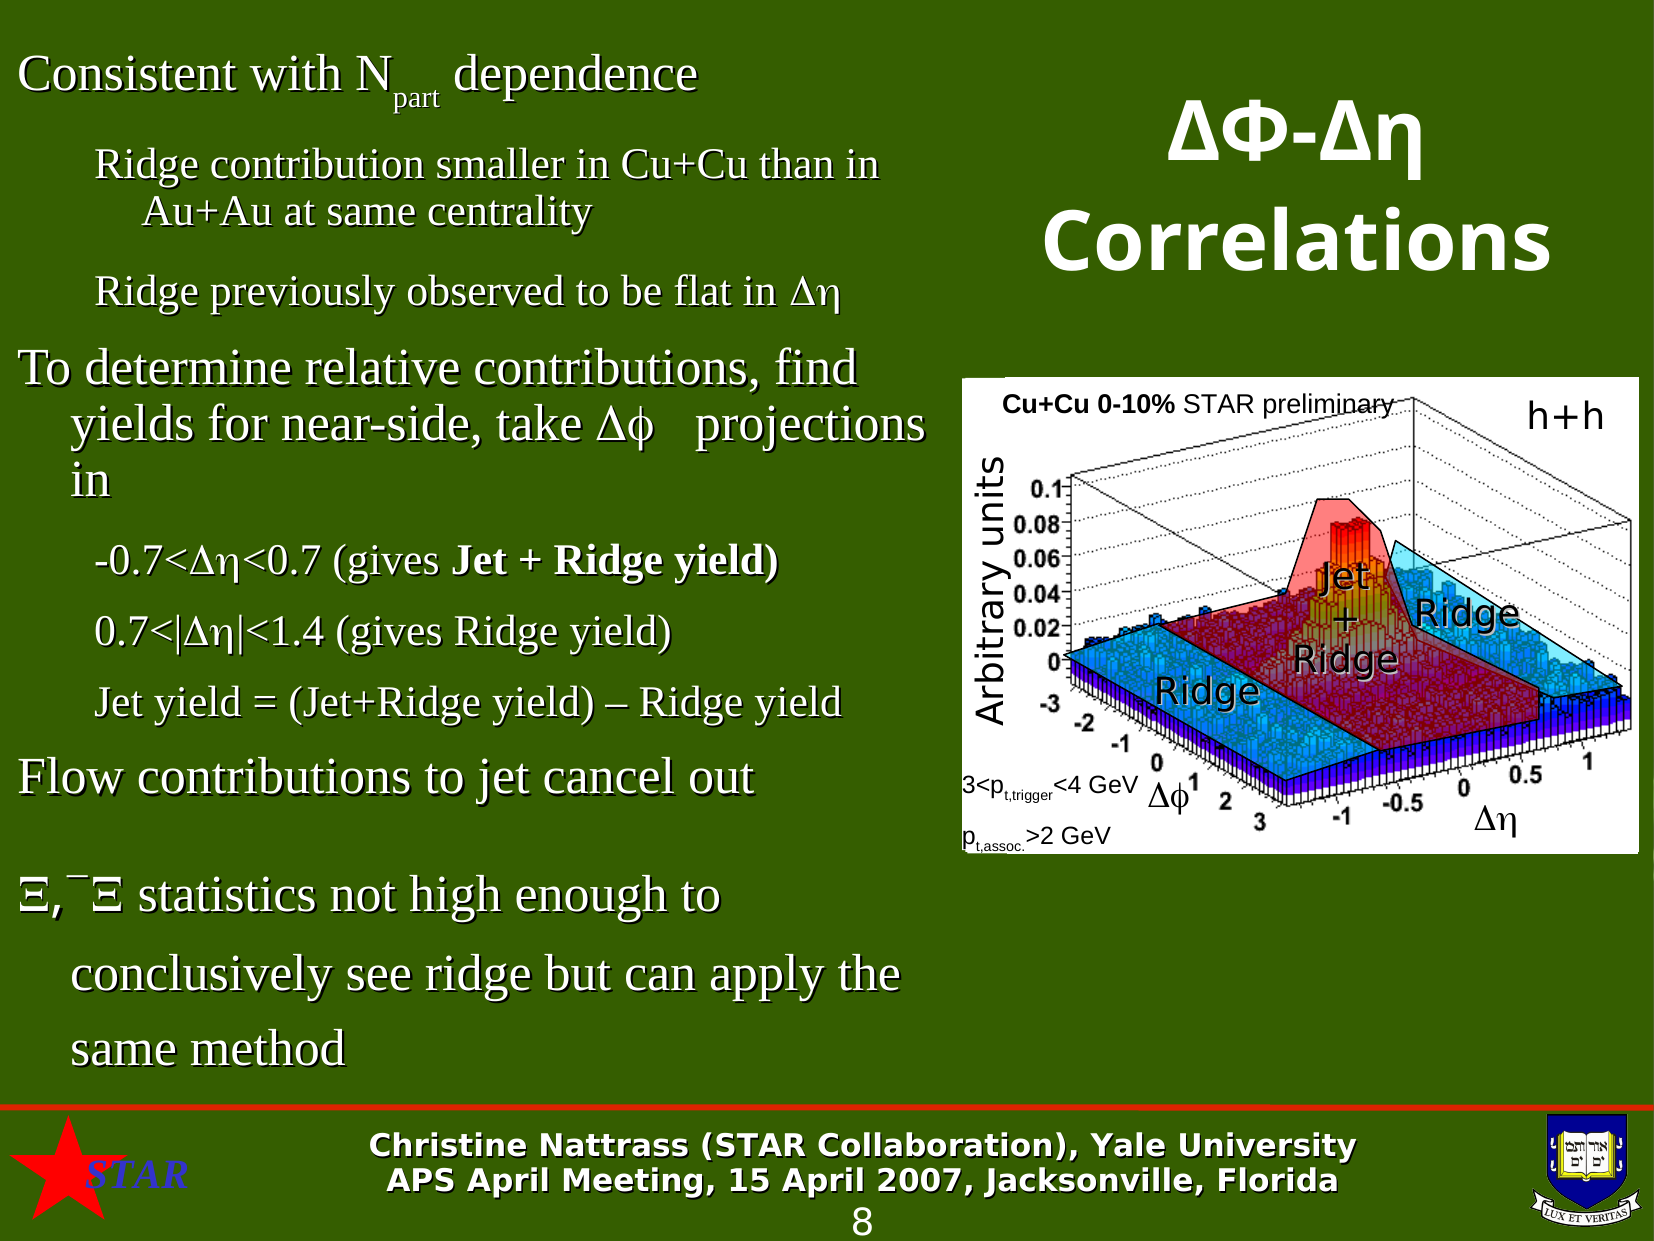

Consistent with Npart dependence
Ridge contribution smaller in Cu+Cu than in Au+Au at same centrality
Ridge previously observed to be flat in 
To determine relative contributions, find yields for near-side, take projections in
-0.7<<0.7 (gives Jet + Ridge yield)
0.7<||<1.4 (gives Ridge yield)
Jet yield = (Jet+Ridge yield) – Ridge yield
Flow contributions to jet cancel out
, statistics not high enough to conclusively see ridge but can apply the same method
# ΔΦ-Δη Correlations
Cu+Cu 0-10% STAR preliminary
3<pt,trigger<4 GeV
pt,assoc.>2 GeV
Arbitrary units
Jet
Ridge
Ridge


Cu+Cu 0-10% STAR preliminary
3<pt,trigger<4 GeV
pt,assoc.>2 GeV
Arbitrary units
Jet
+
Ridge
Ridge
Ridge


Cu+Cu 0-10% STAR preliminary
3<pt,trigger<4 GeV
pt,assoc.>2 GeV
Arbitrary units


h+h